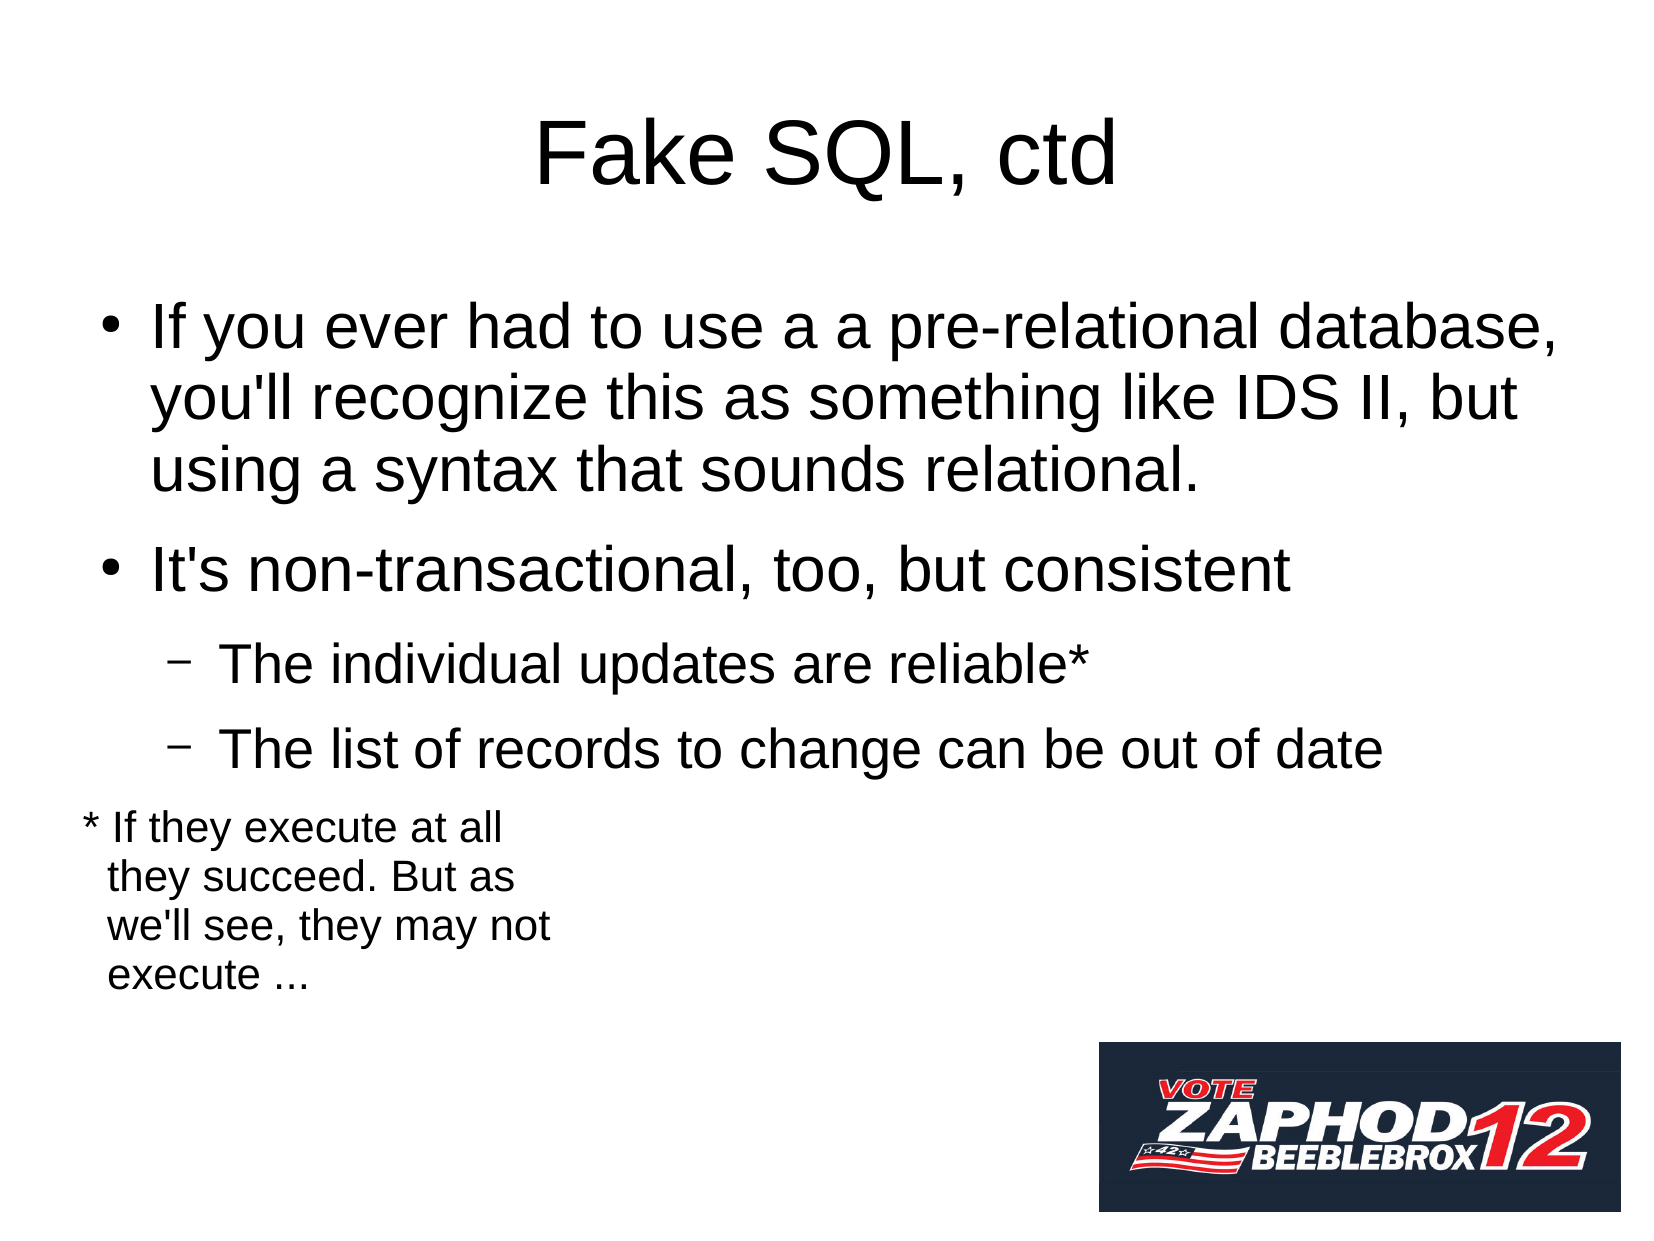

# Fake SQL, ctd
If you ever had to use a a pre-relational database, you'll recognize this as something like IDS II, but using a syntax that sounds relational.
It's non-transactional, too, but consistent
The individual updates are reliable*
The list of records to change can be out of date
* If they execute at all
 they succeed. But as
 we'll see, they may not
 execute ...